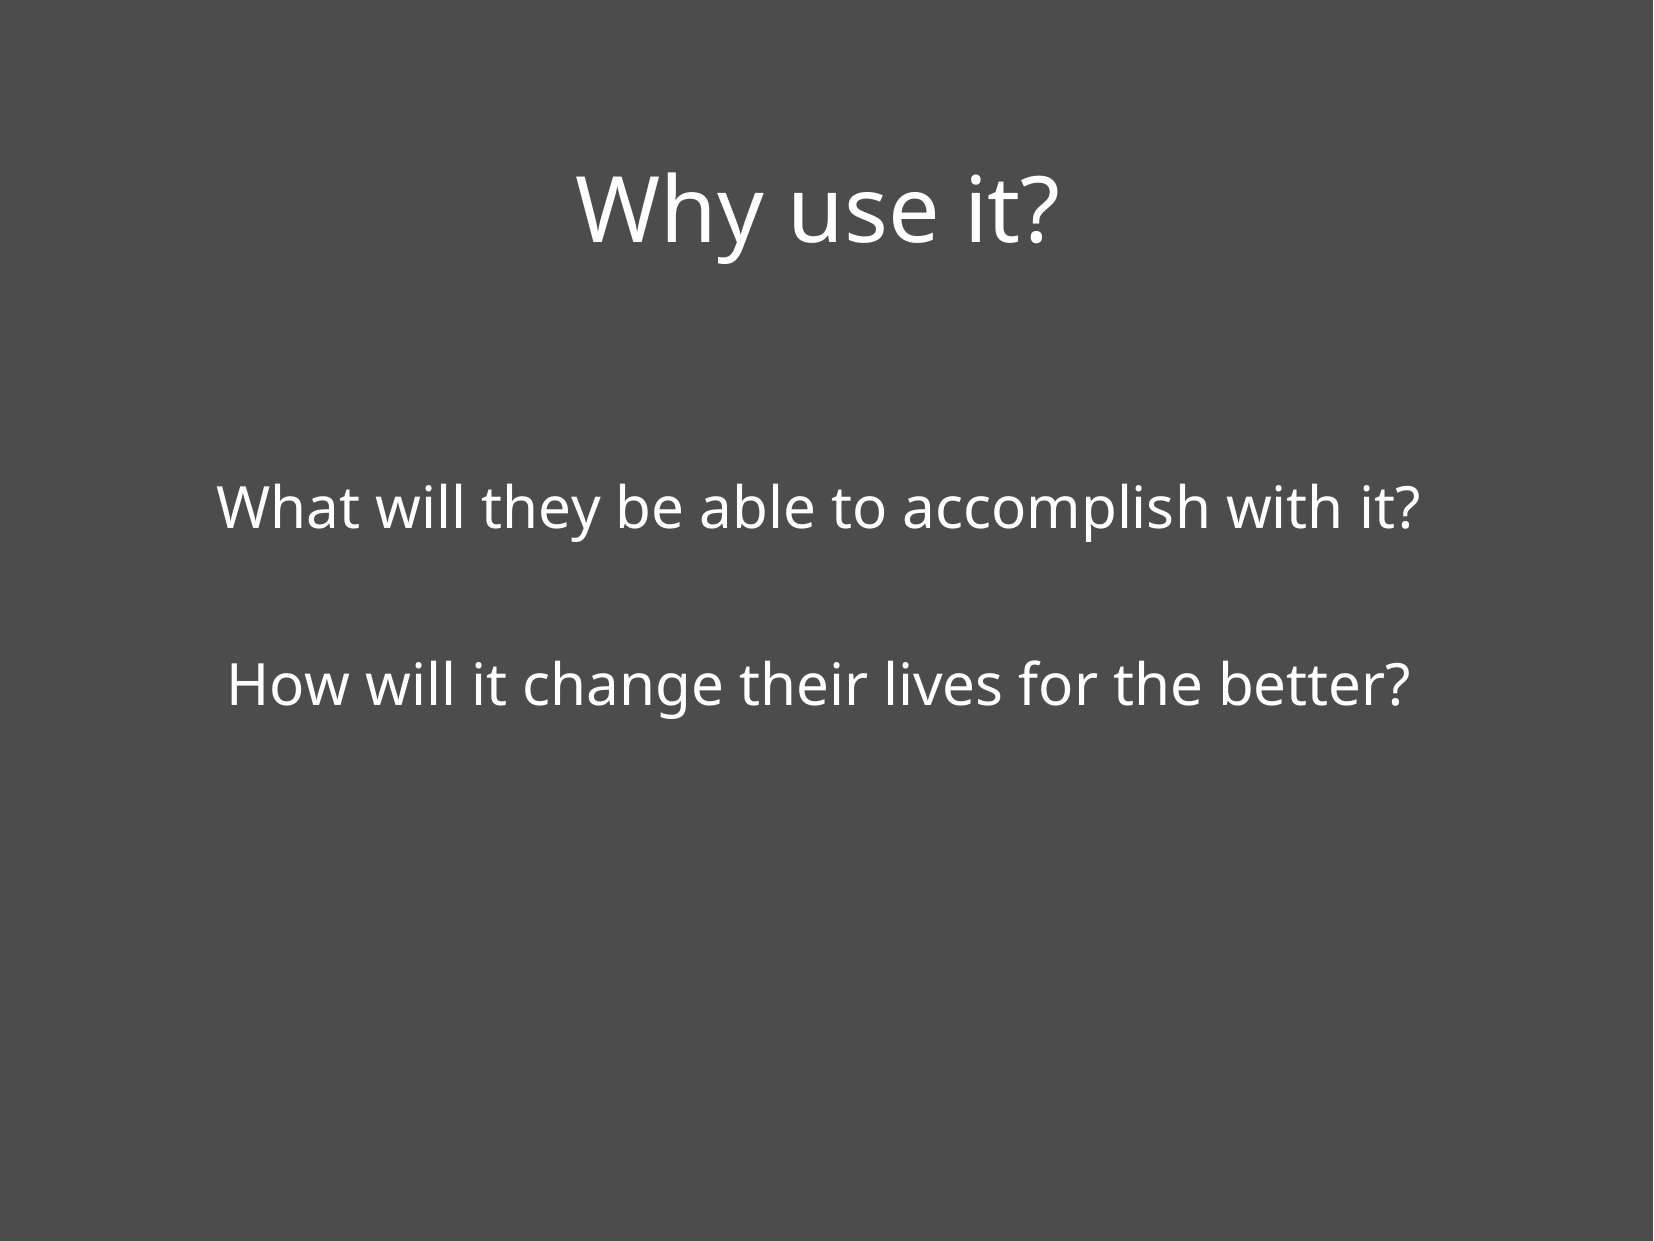

# Why use it?
What will they be able to accomplish with it?
How will it change their lives for the better?